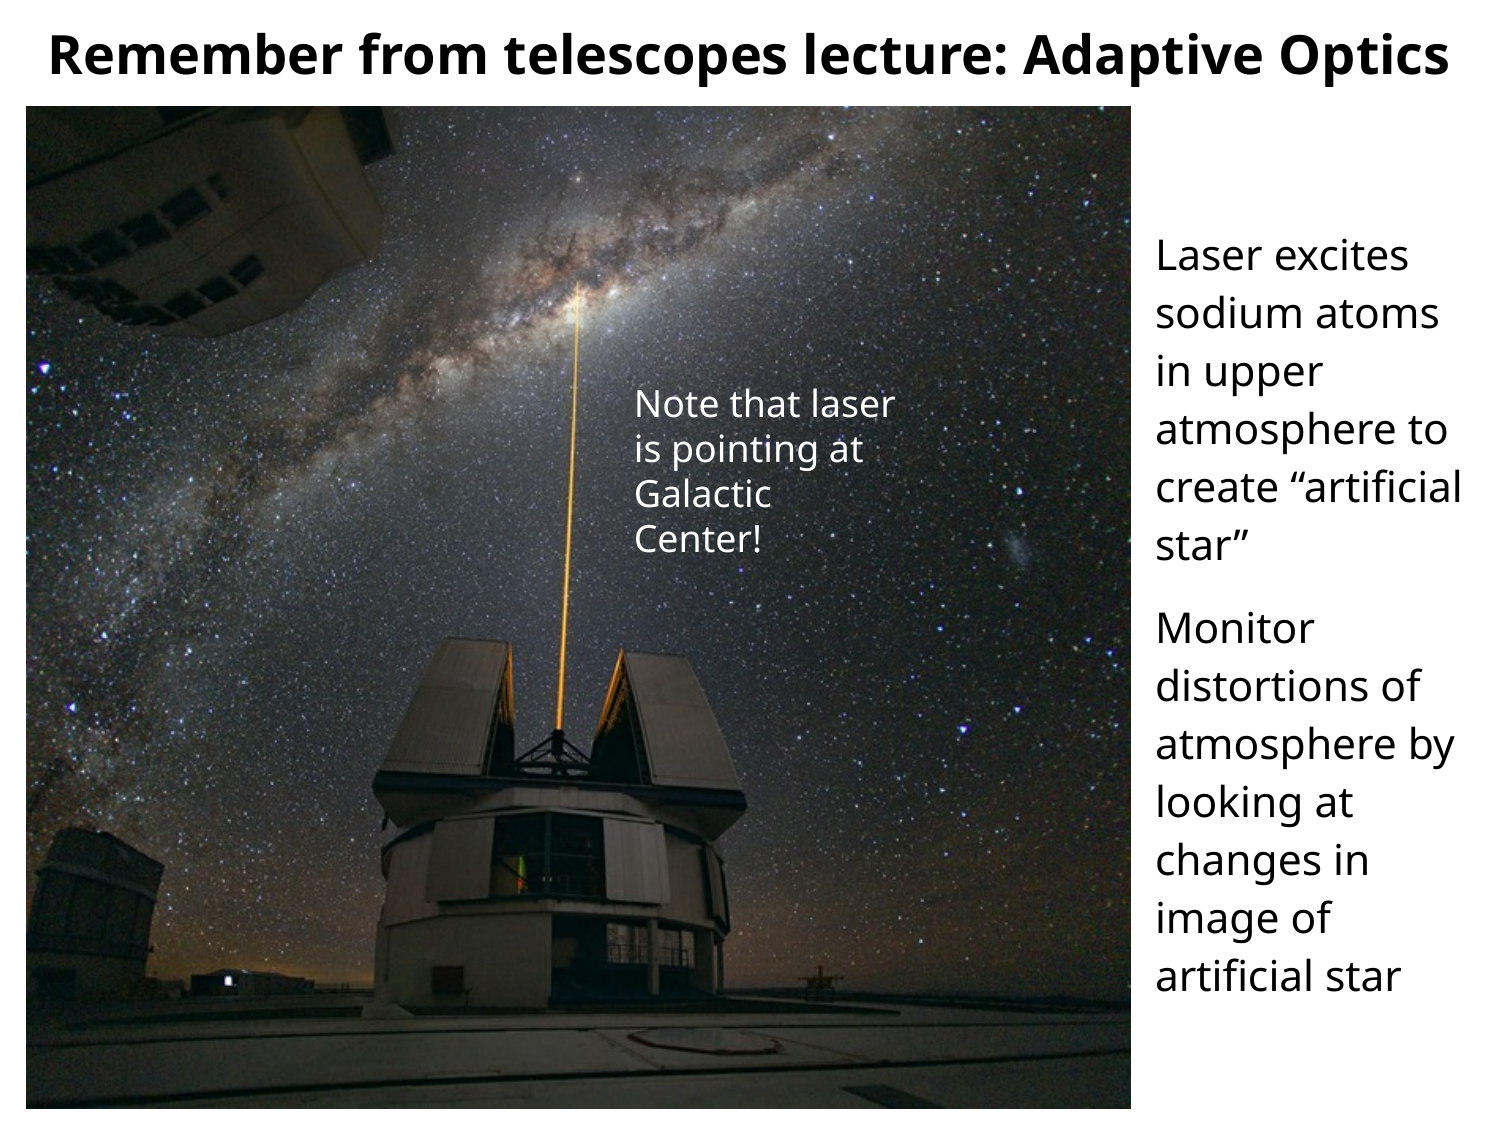

# Remember from telescopes lecture: Adaptive Optics
Laser excites sodium atoms in upper atmosphere to create “artificial star”
Monitor distortions of atmosphere by looking at changes in image of artificial star
Note that laser is pointing at Galactic Center!